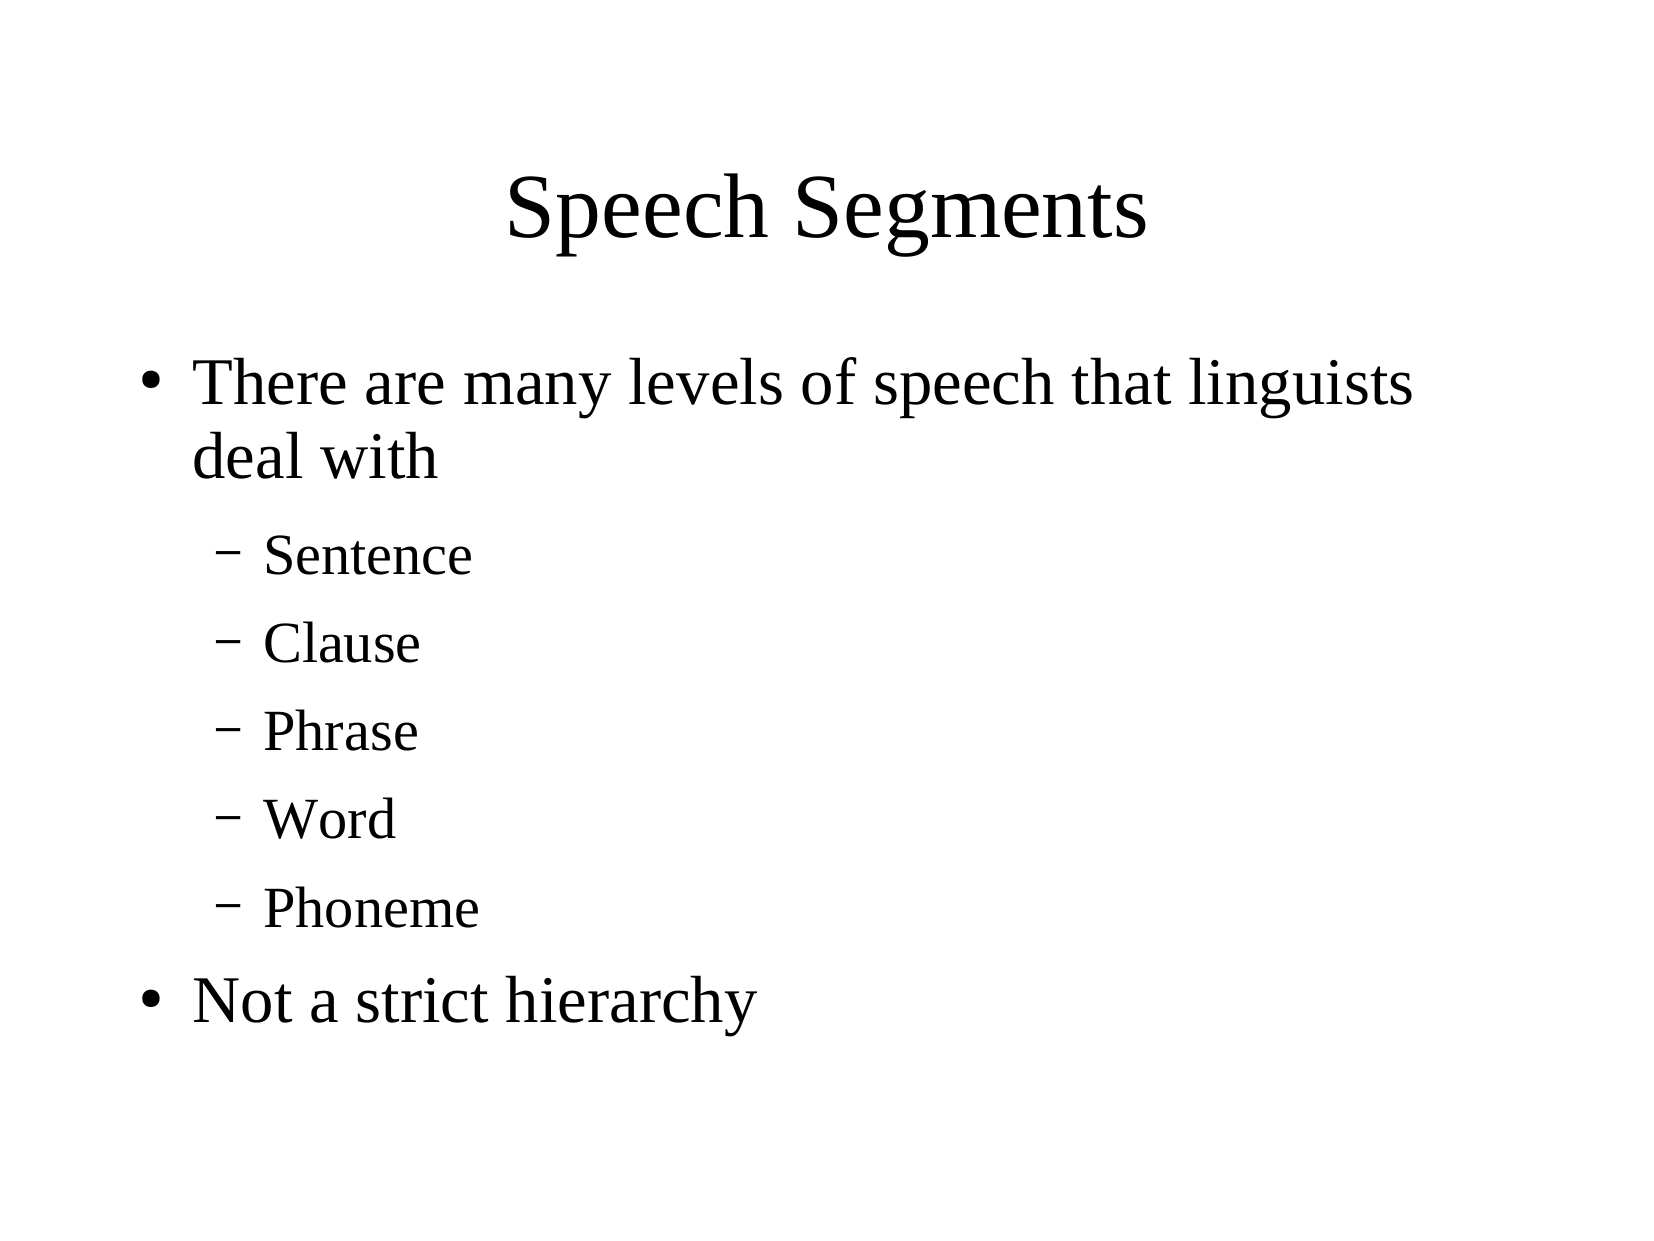

# Speech Segments
There are many levels of speech that linguists deal with
Sentence
Clause
Phrase
Word
Phoneme
Not a strict hierarchy